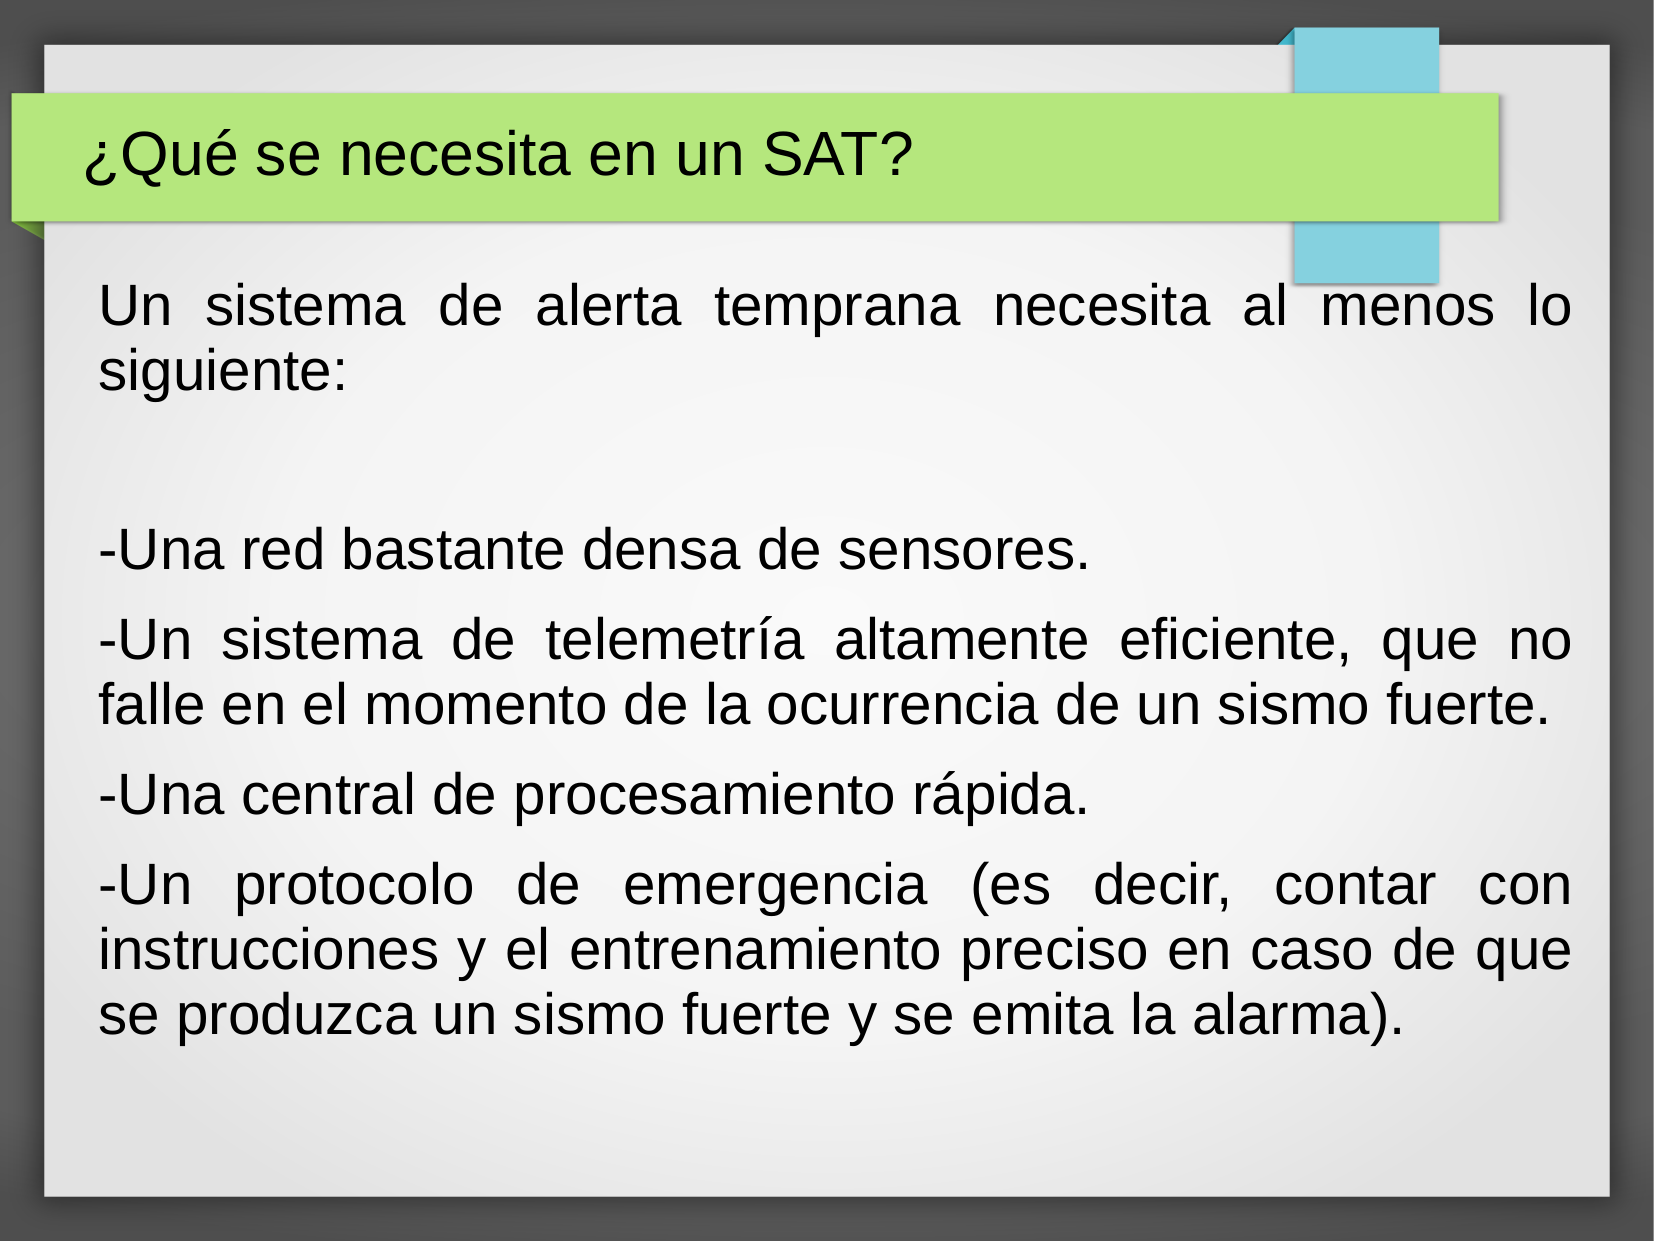

# ¿Qué se necesita en un SAT?
Un sistema de alerta temprana necesita al menos lo siguiente:
-Una red bastante densa de sensores.
-Un sistema de telemetría altamente eficiente, que no falle en el momento de la ocurrencia de un sismo fuerte.
-Una central de procesamiento rápida.
-Un protocolo de emergencia (es decir, contar con instrucciones y el entrenamiento preciso en caso de que se produzca un sismo fuerte y se emita la alarma).